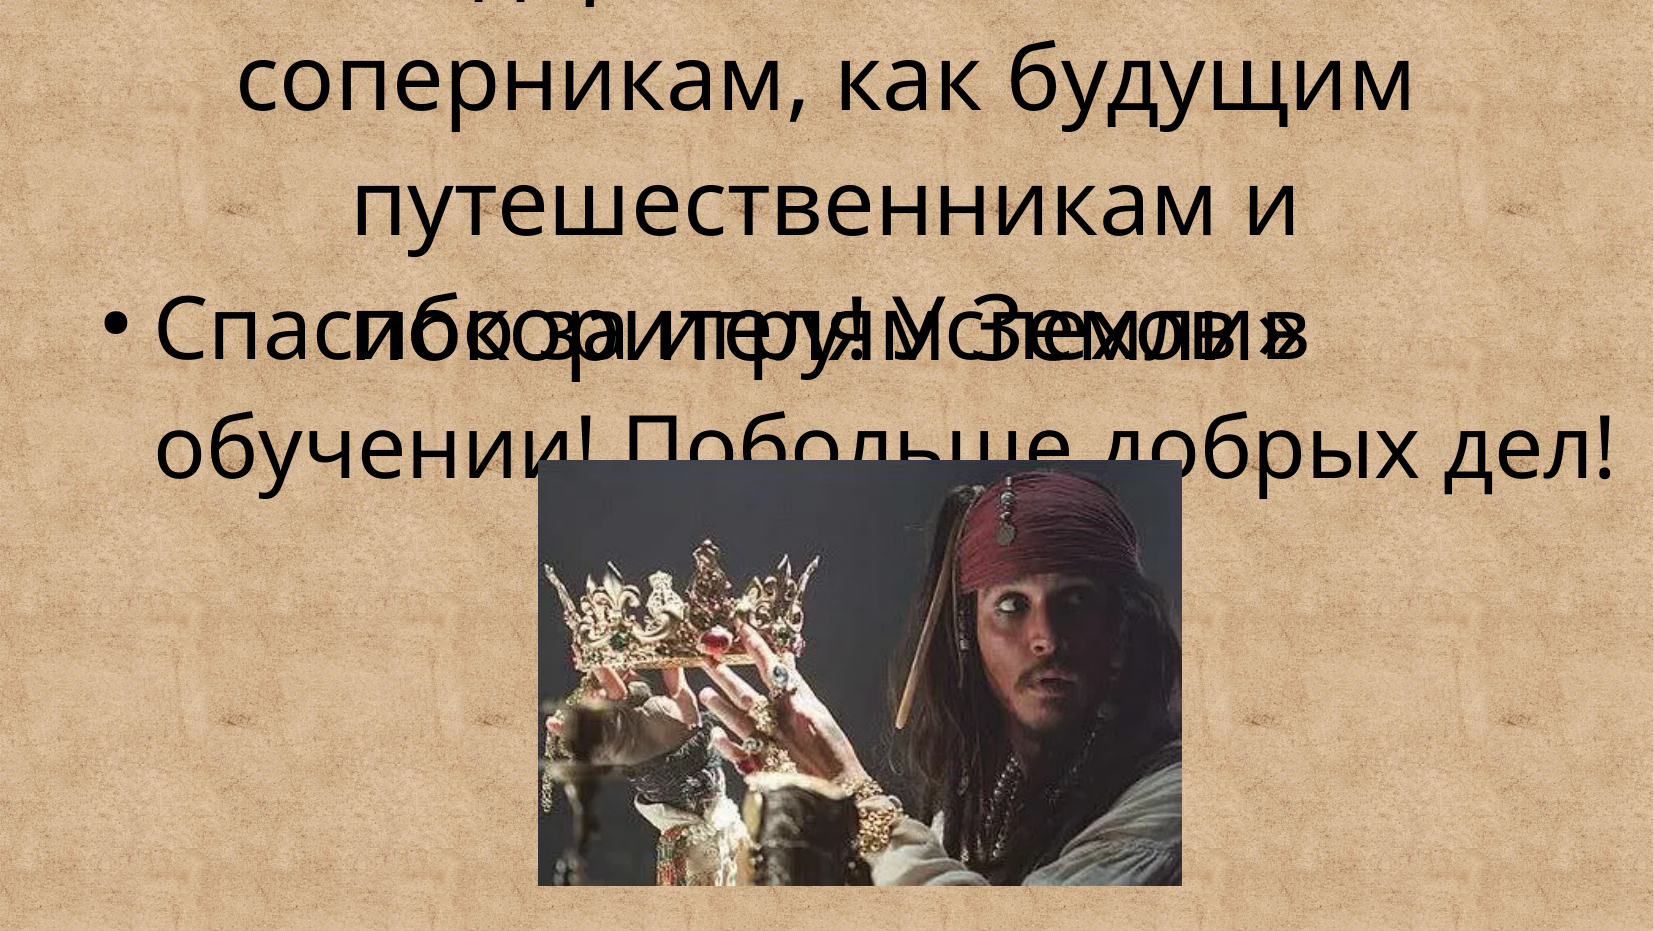

# «Подарок и пожелание соперникам, как будущим путешественникам и покорителям Земли»
Спасибо за игру! Успехов в обучении! Побольше добрых дел!